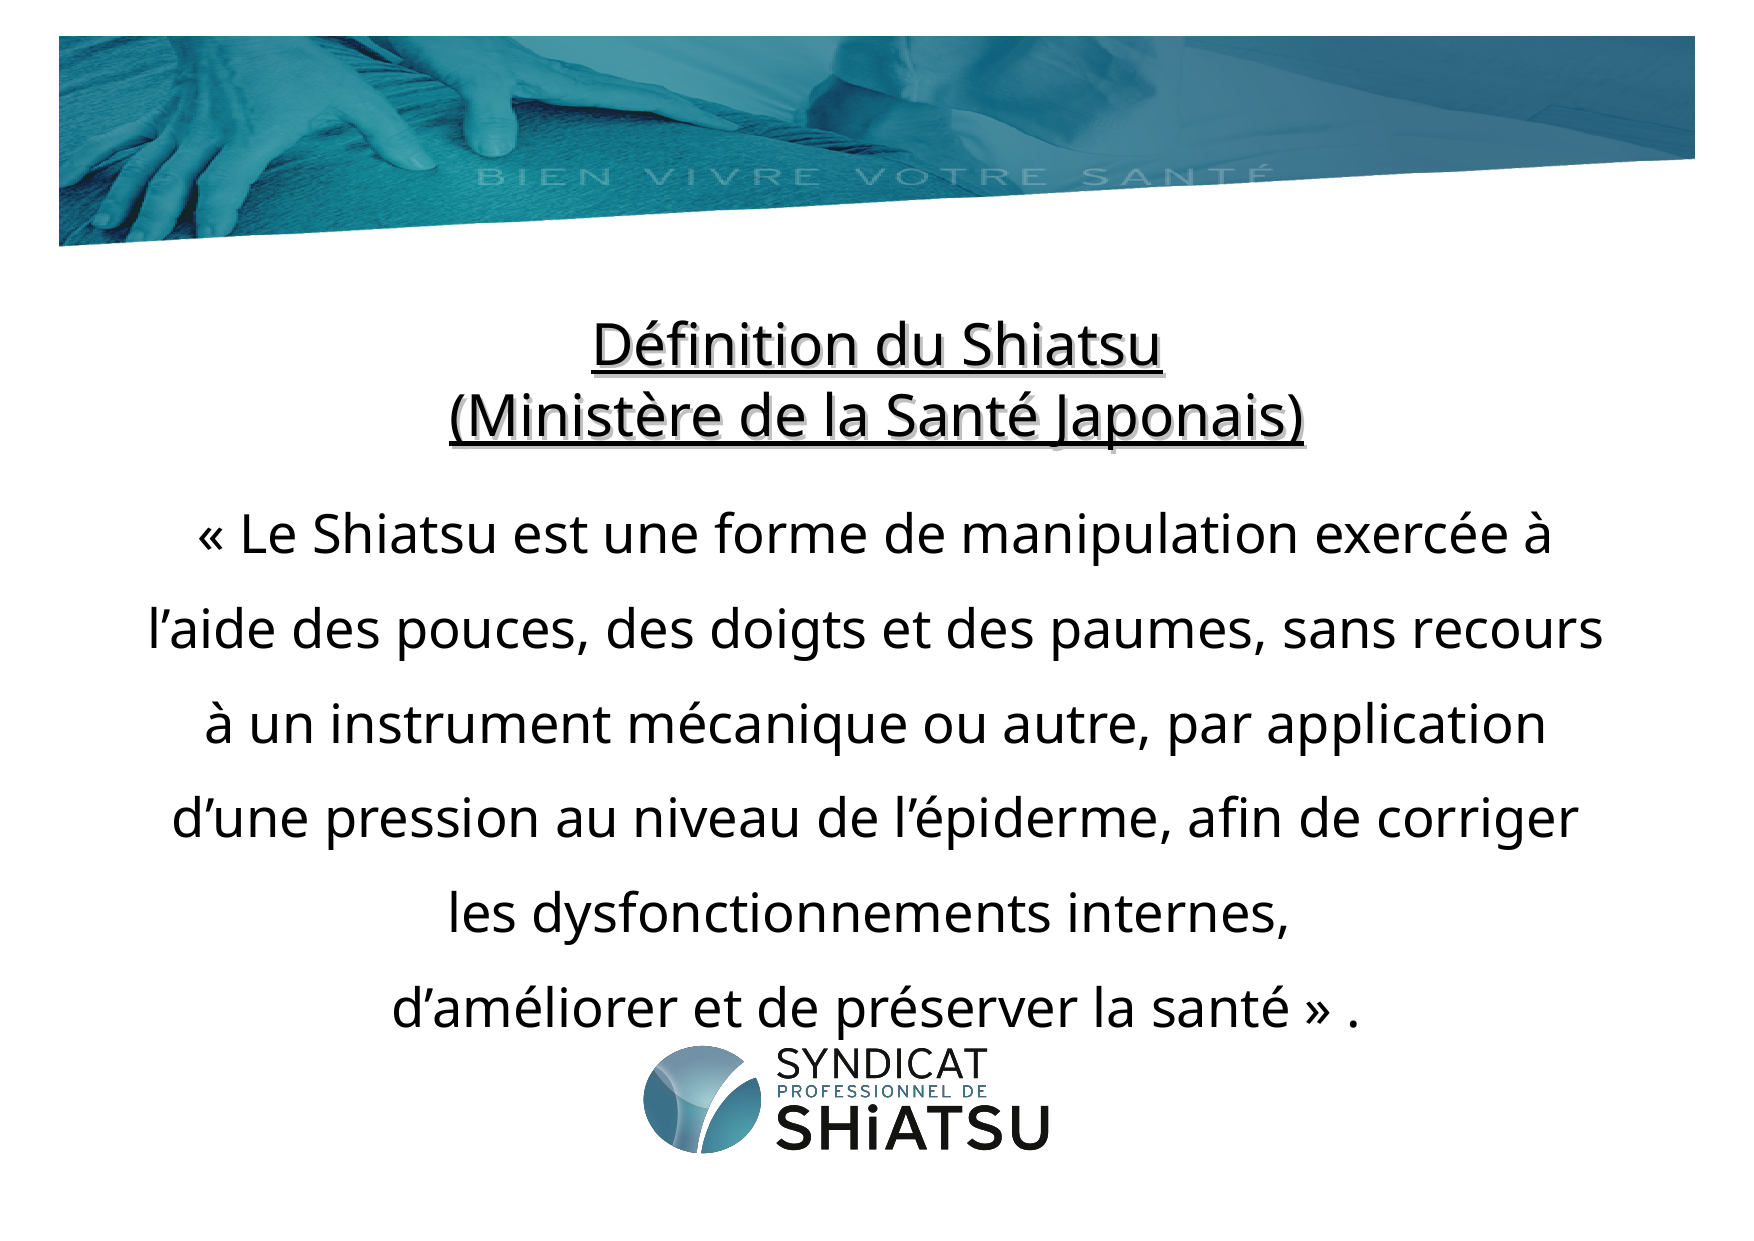

# Définition du Shiatsu (Ministère de la Santé Japonais)
« Le Shiatsu est une forme de manipulation exercée à l’aide des pouces, des doigts et des paumes, sans recours à un instrument mécanique ou autre, par application d’une pression au niveau de l’épiderme, afin de corriger les dysfonctionnements internes,
d’améliorer et de préserver la santé » .